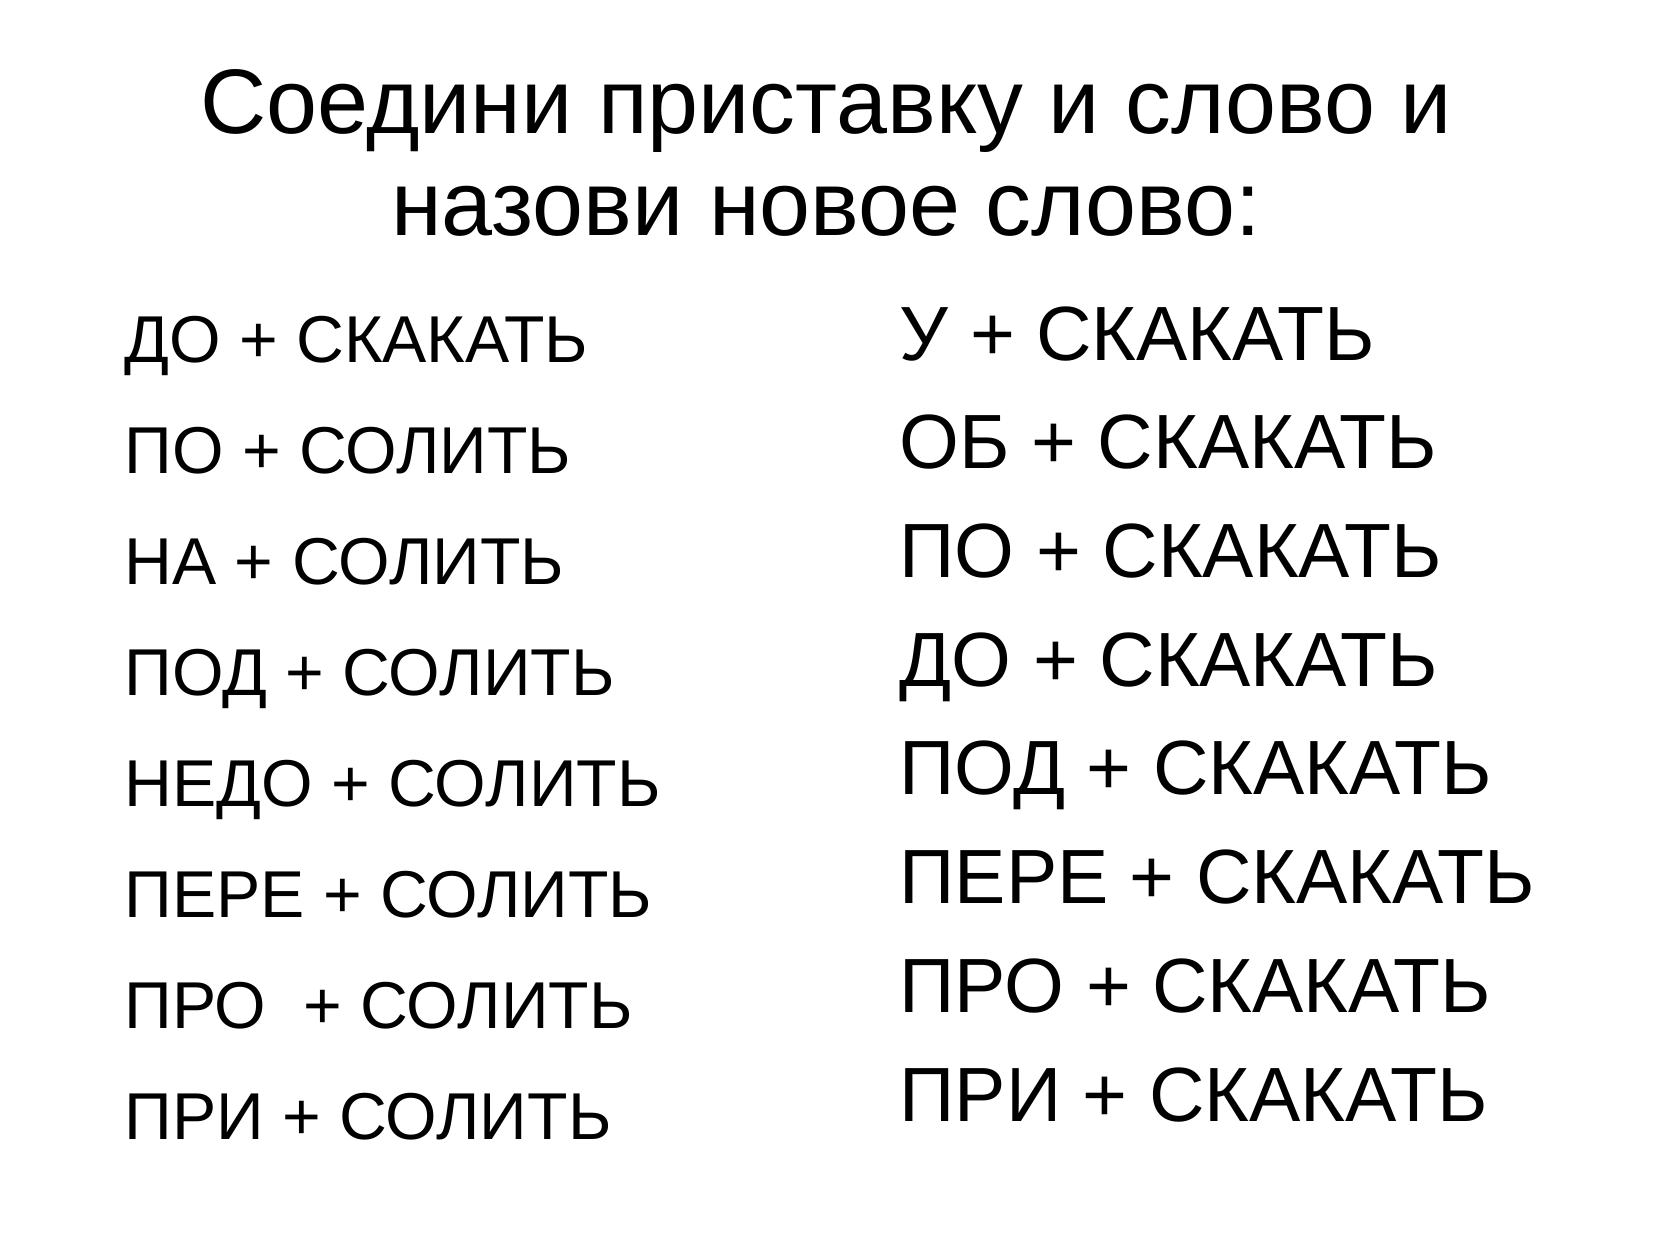

# Соедини приставку и слово и назови новое слово:
ДО + СКАКАТЬ
ПО + СОЛИТЬ
НА + СОЛИТЬ
ПОД + СОЛИТЬ
НЕДО + СОЛИТЬ
ПЕРЕ + СОЛИТЬ
ПРО + СОЛИТЬ
ПРИ + СОЛИТЬ
У + СКАКАТЬ
ОБ + СКАКАТЬ
ПО + СКАКАТЬ
ДО + СКАКАТЬ
ПОД + СКАКАТЬ
ПЕРЕ + СКАКАТЬ
ПРО + СКАКАТЬ
ПРИ + СКАКАТЬ